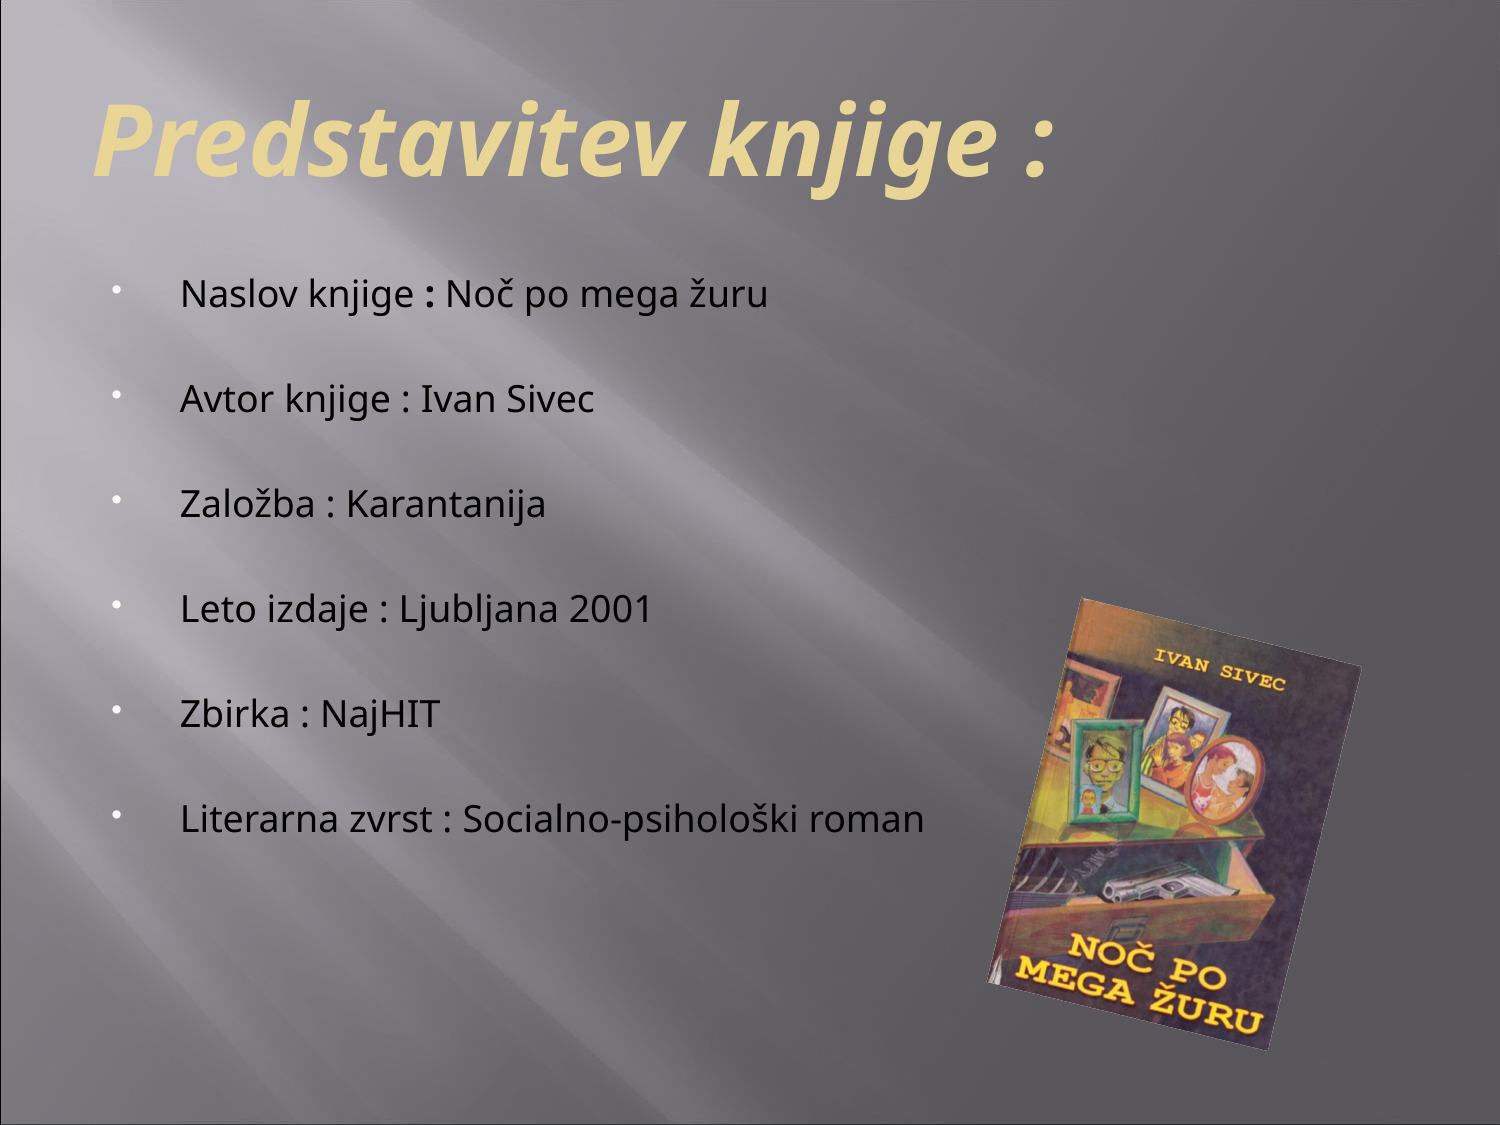

# Predstavitev knjige :
Naslov knjige : Noč po mega žuru
Avtor knjige : Ivan Sivec
Založba : Karantanija
Leto izdaje : Ljubljana 2001
Zbirka : NajHIT
Literarna zvrst : Socialno-psihološki roman